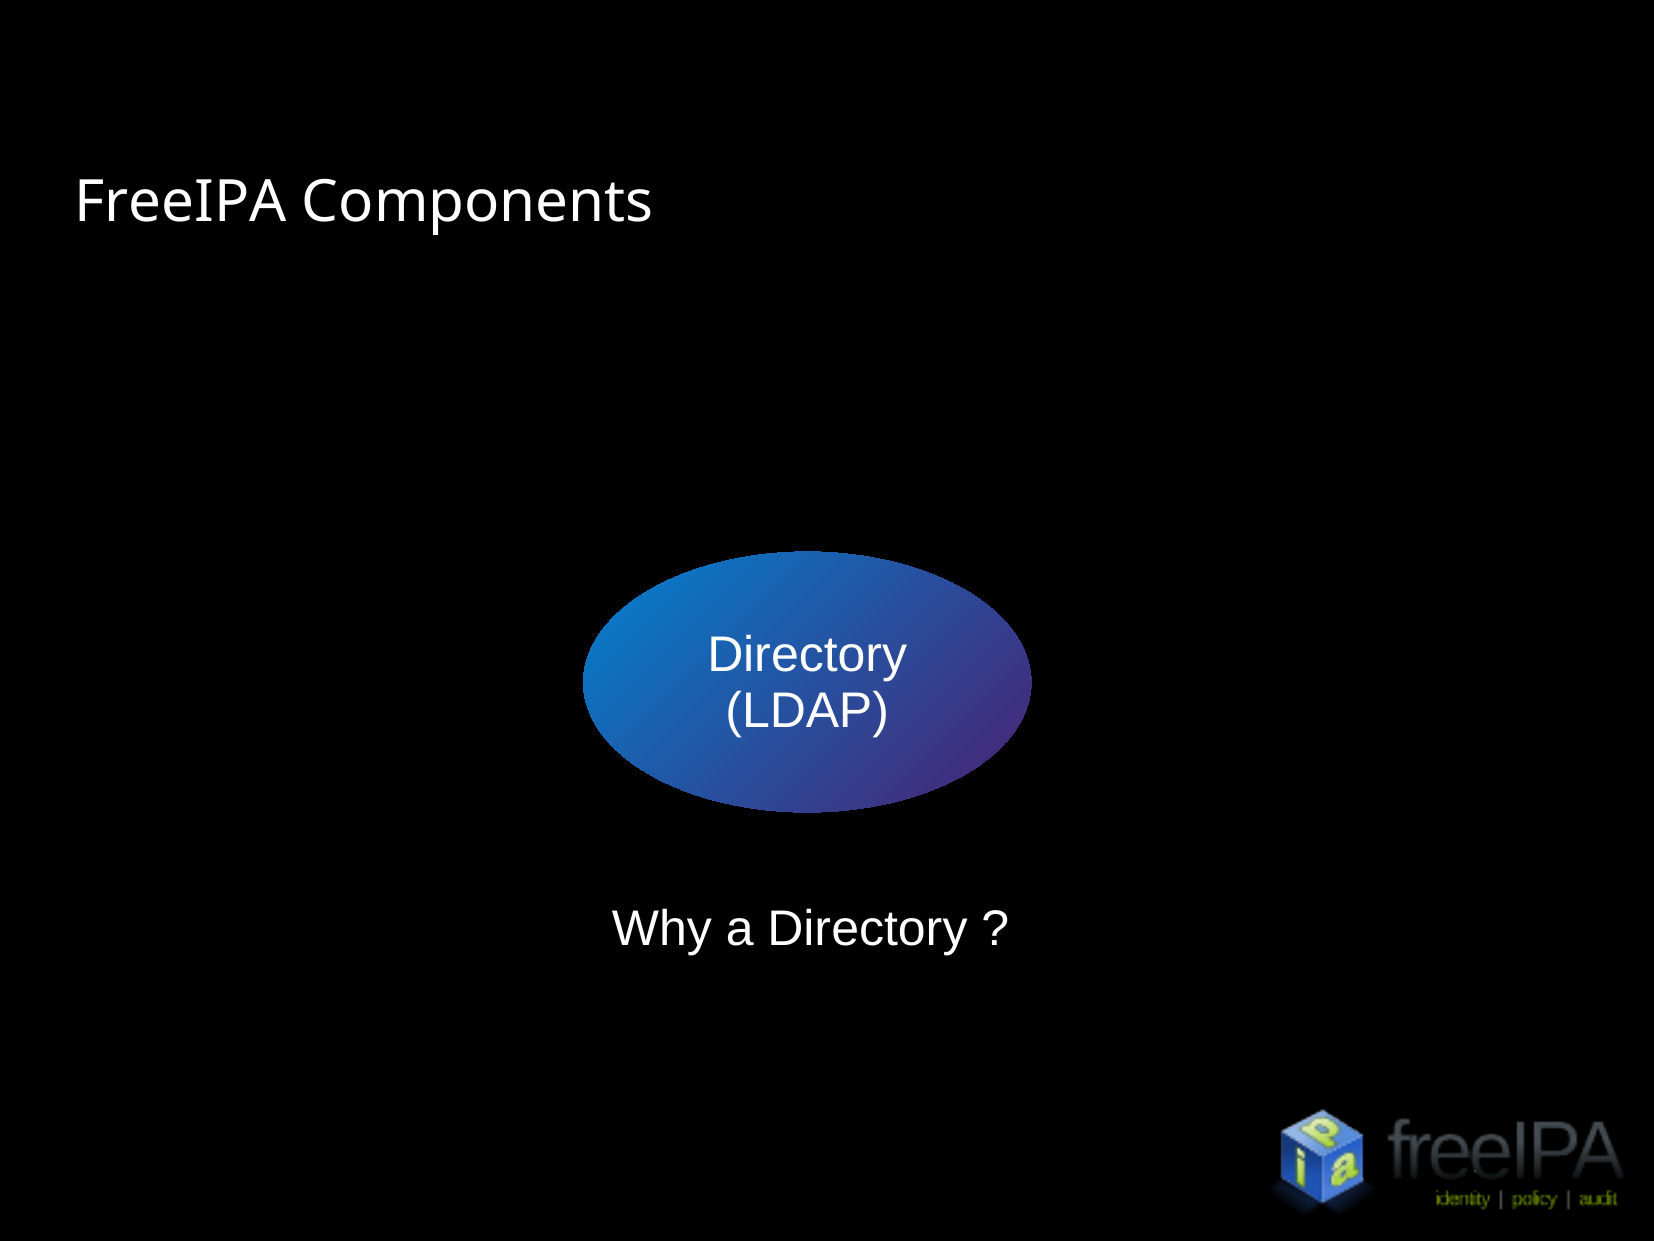

# FreeIPA Components
Directory
(LDAP)
Why a Directory ?